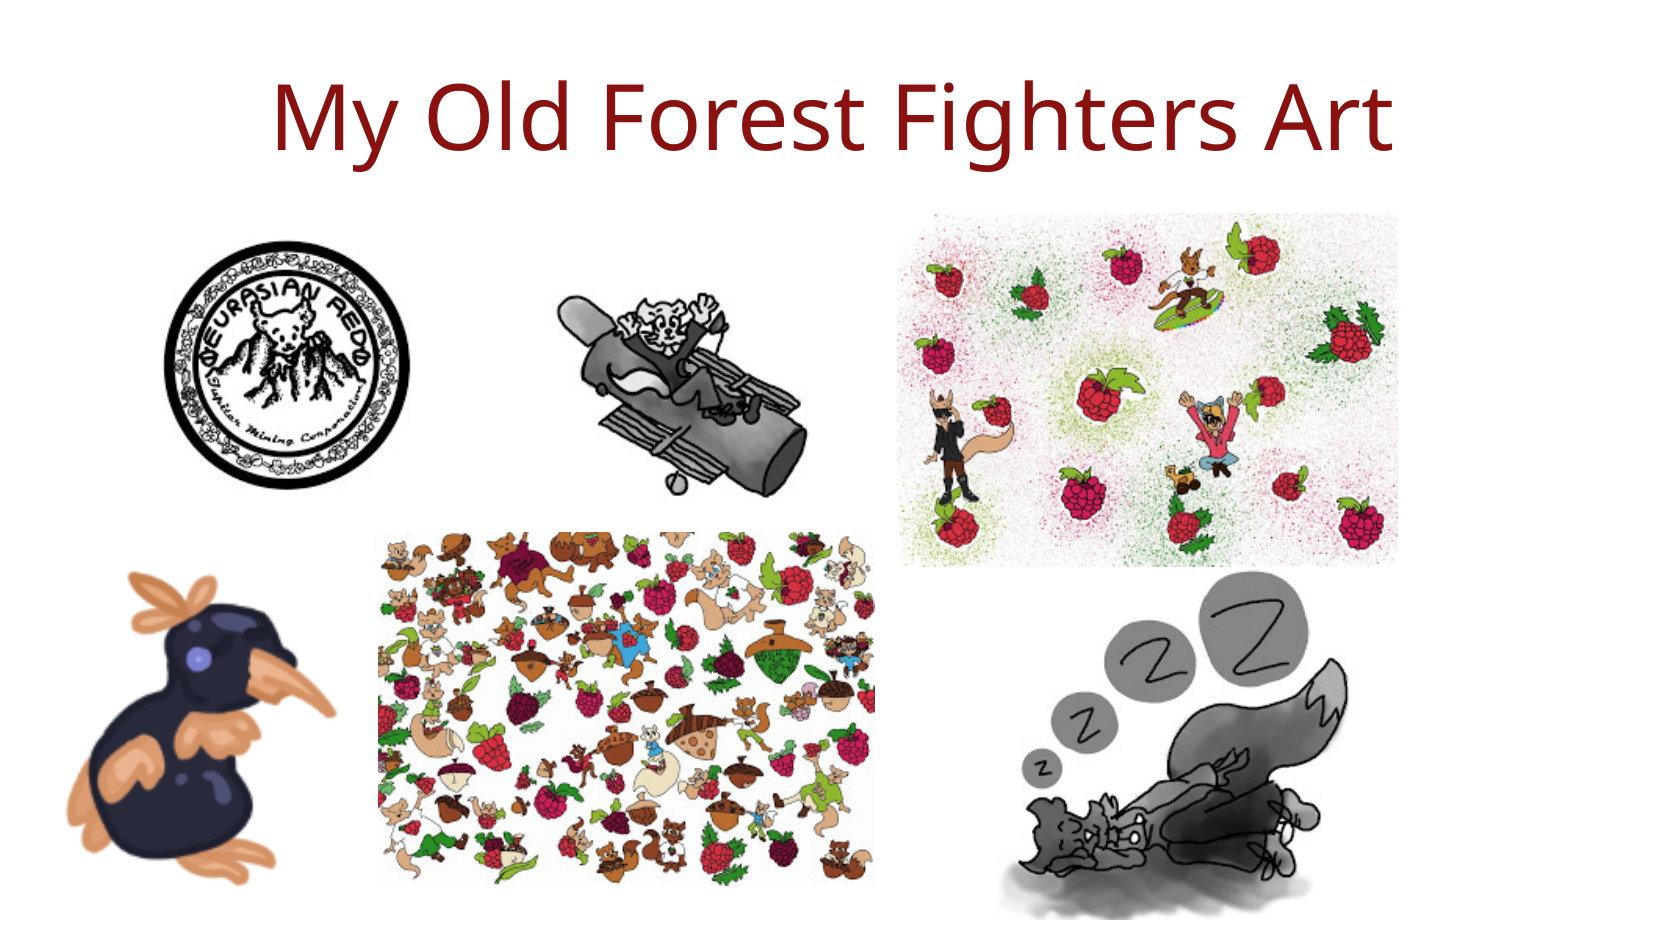

# My Old Forest Fighters Art
c